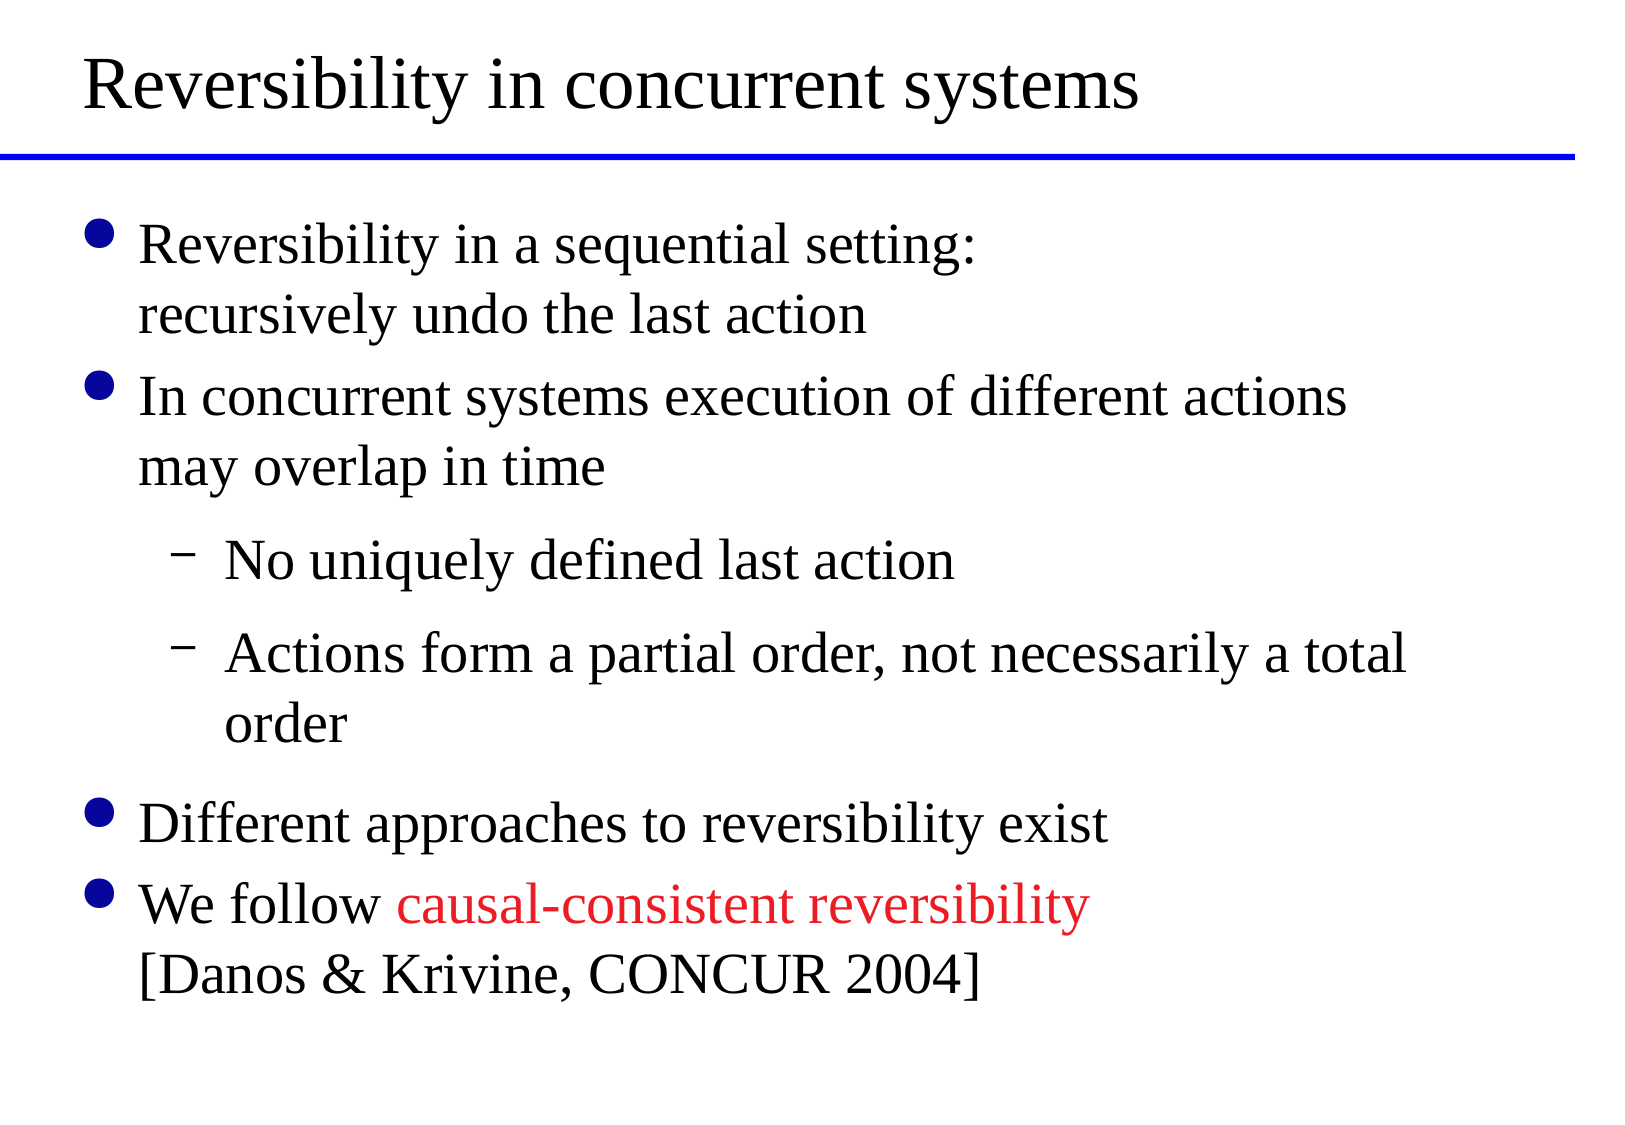

# Reversibility in concurrent systems
Reversibility in a sequential setting:
recursively undo the last action
In concurrent systems execution of different actions may overlap in time
No uniquely defined last action
Actions form a partial order, not necessarily a total order
Different approaches to reversibility exist
We follow causal-consistent reversibility
[Danos & Krivine, CONCUR 2004]